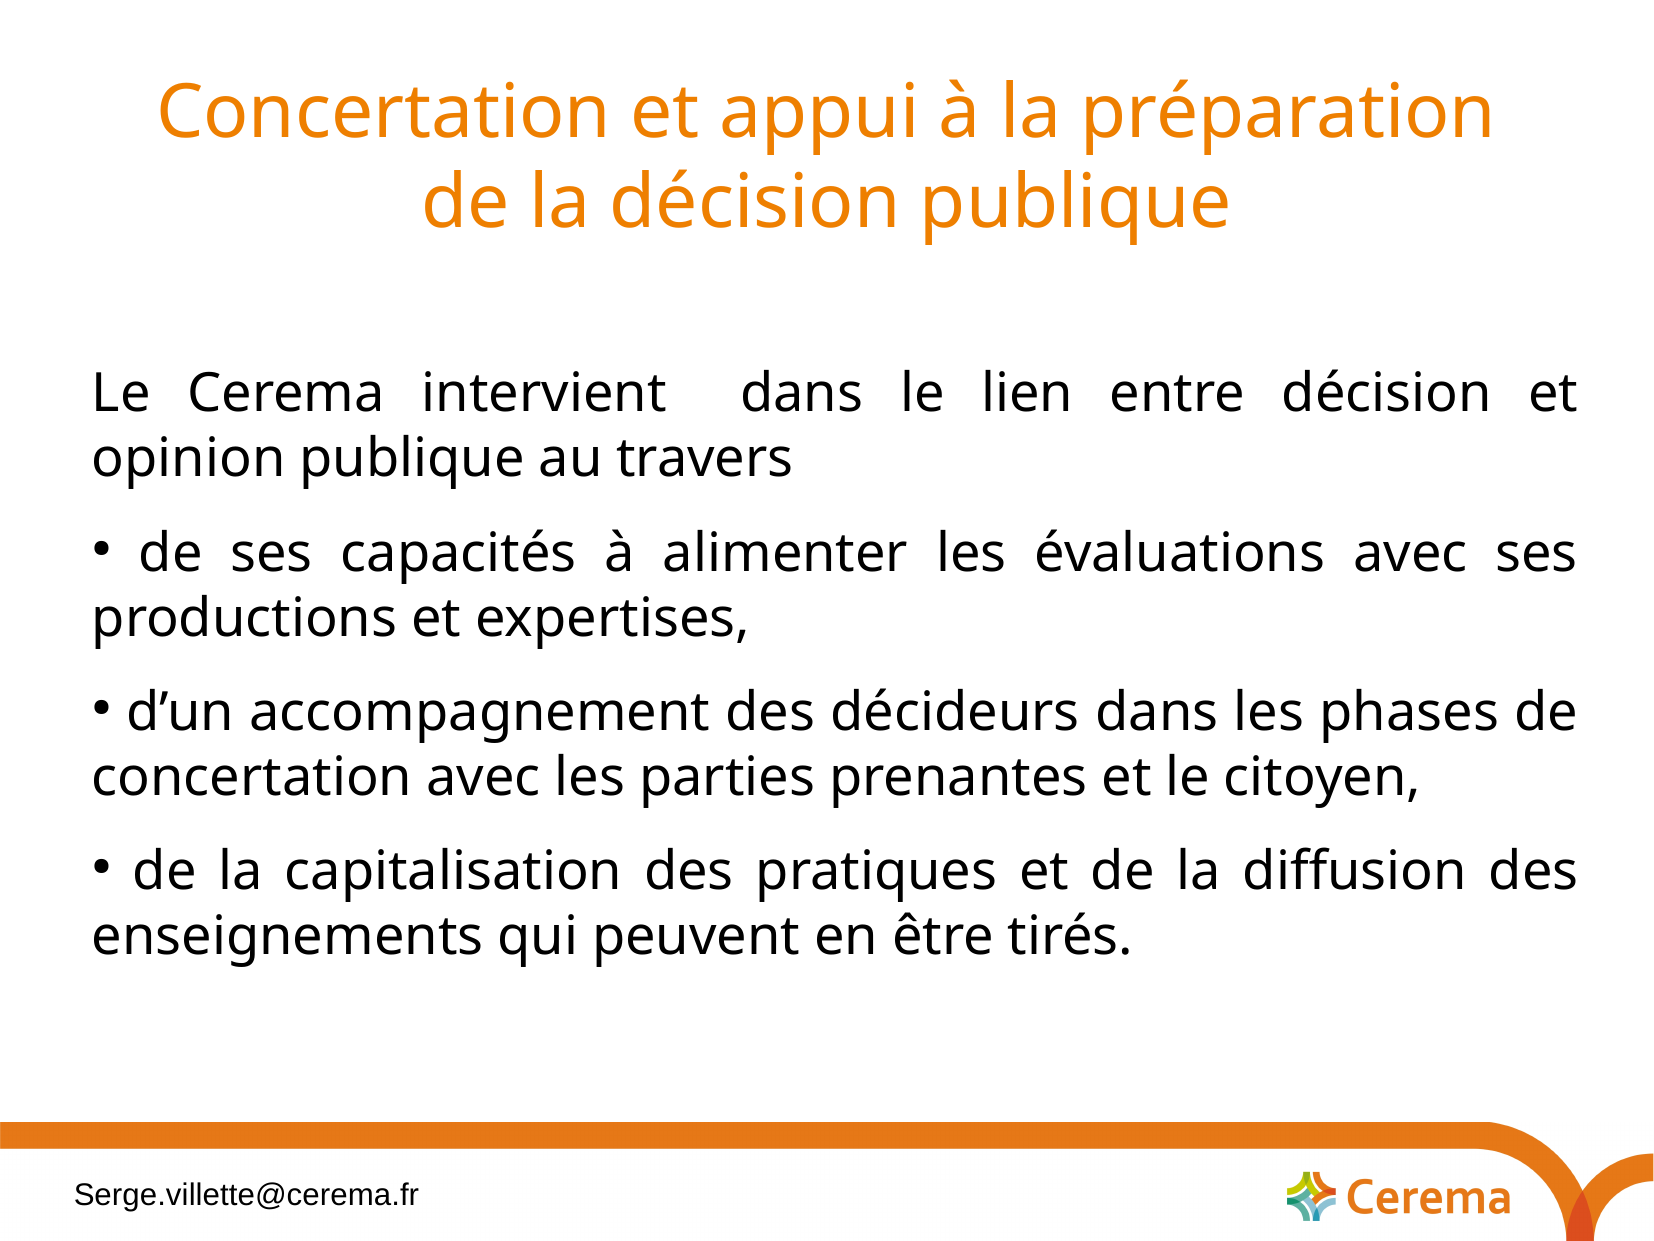

# Concertation et appui à la préparation de la décision publique
Le Cerema intervient dans le lien entre décision et opinion publique au travers
 de ses capacités à alimenter les évaluations avec ses productions et expertises,
 d’un accompagnement des décideurs dans les phases de concertation avec les parties prenantes et le citoyen,
 de la capitalisation des pratiques et de la diffusion des enseignements qui peuvent en être tirés.
Serge.villette@cerema.fr